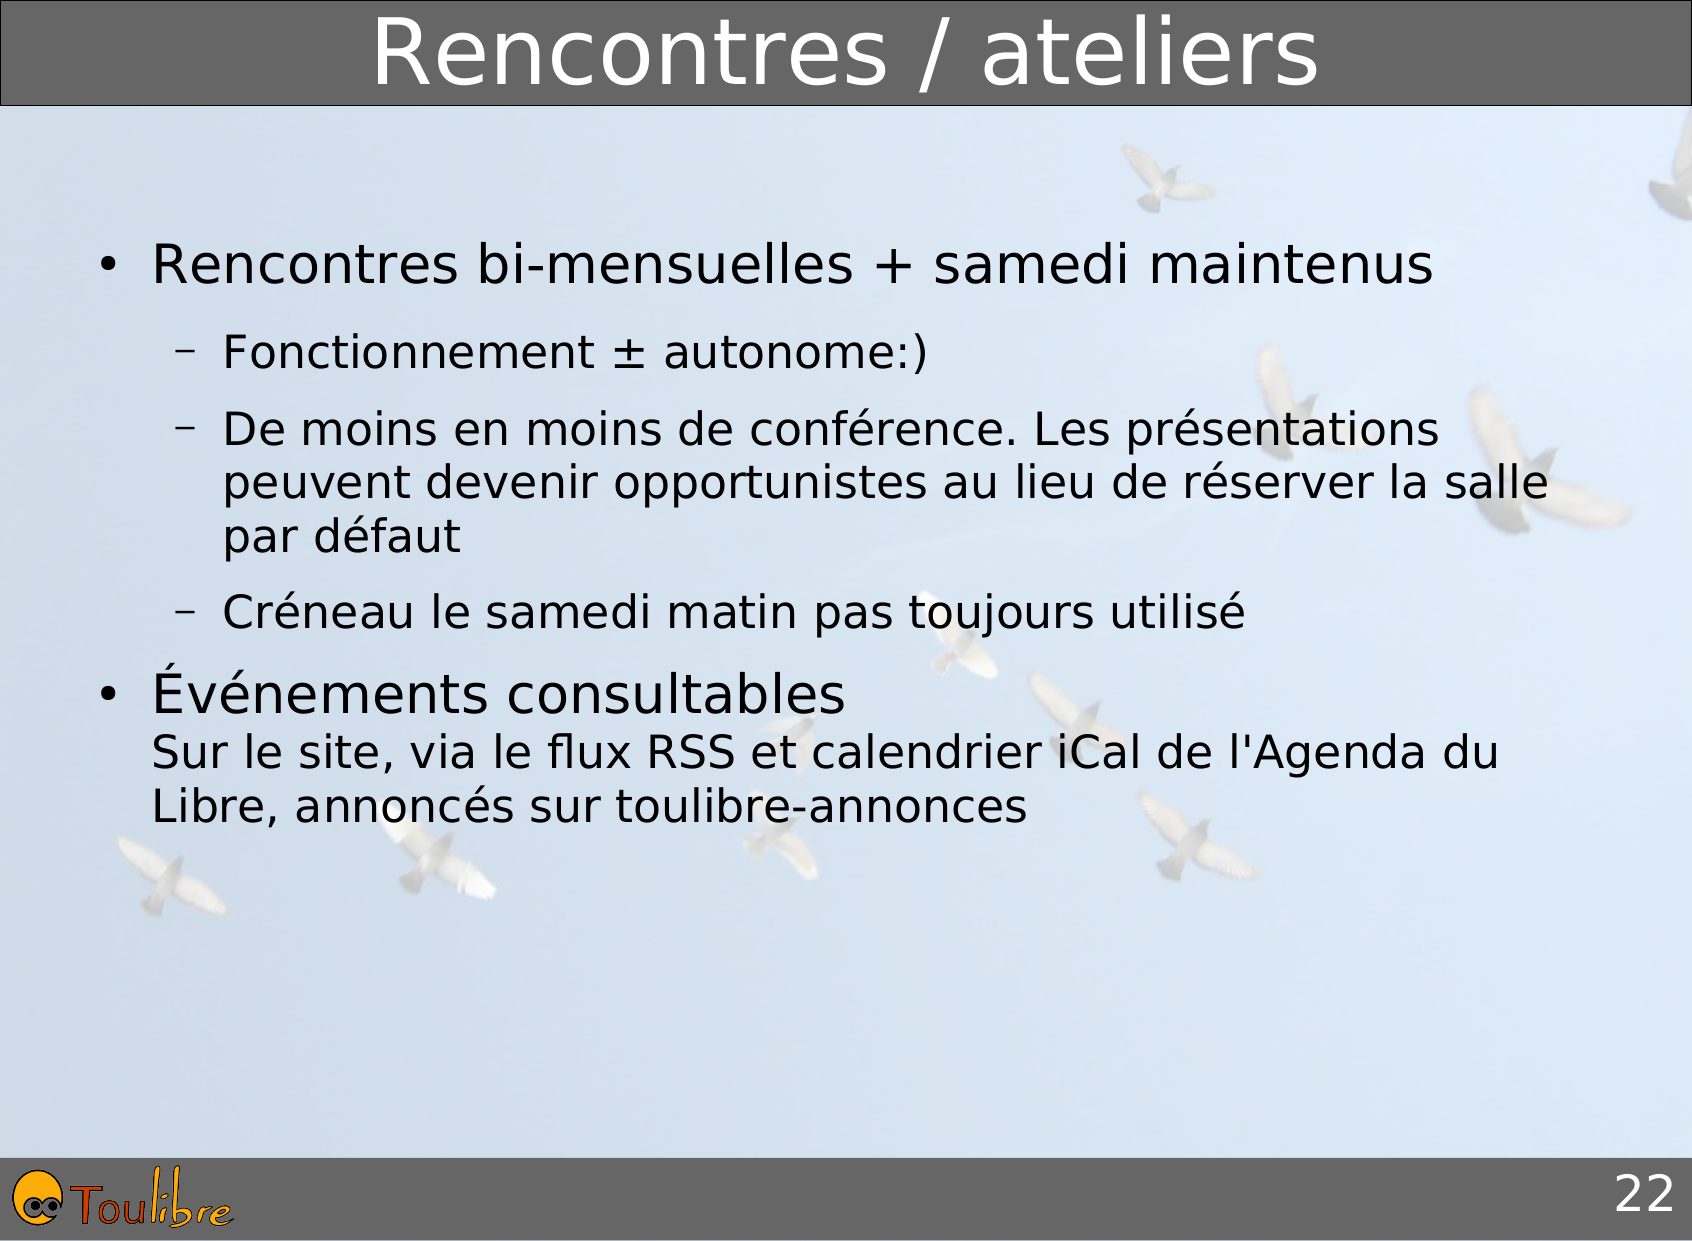

# Rencontres / ateliers
Rencontres bi-mensuelles + samedi maintenus
Fonctionnement ± autonome:)
De moins en moins de conférence. Les présentations peuvent devenir opportunistes au lieu de réserver la salle par défaut
Créneau le samedi matin pas toujours utilisé
Événements consultables
Sur le site, via le flux RSS et calendrier iCal de l'Agenda du Libre, annoncés sur toulibre-annonces